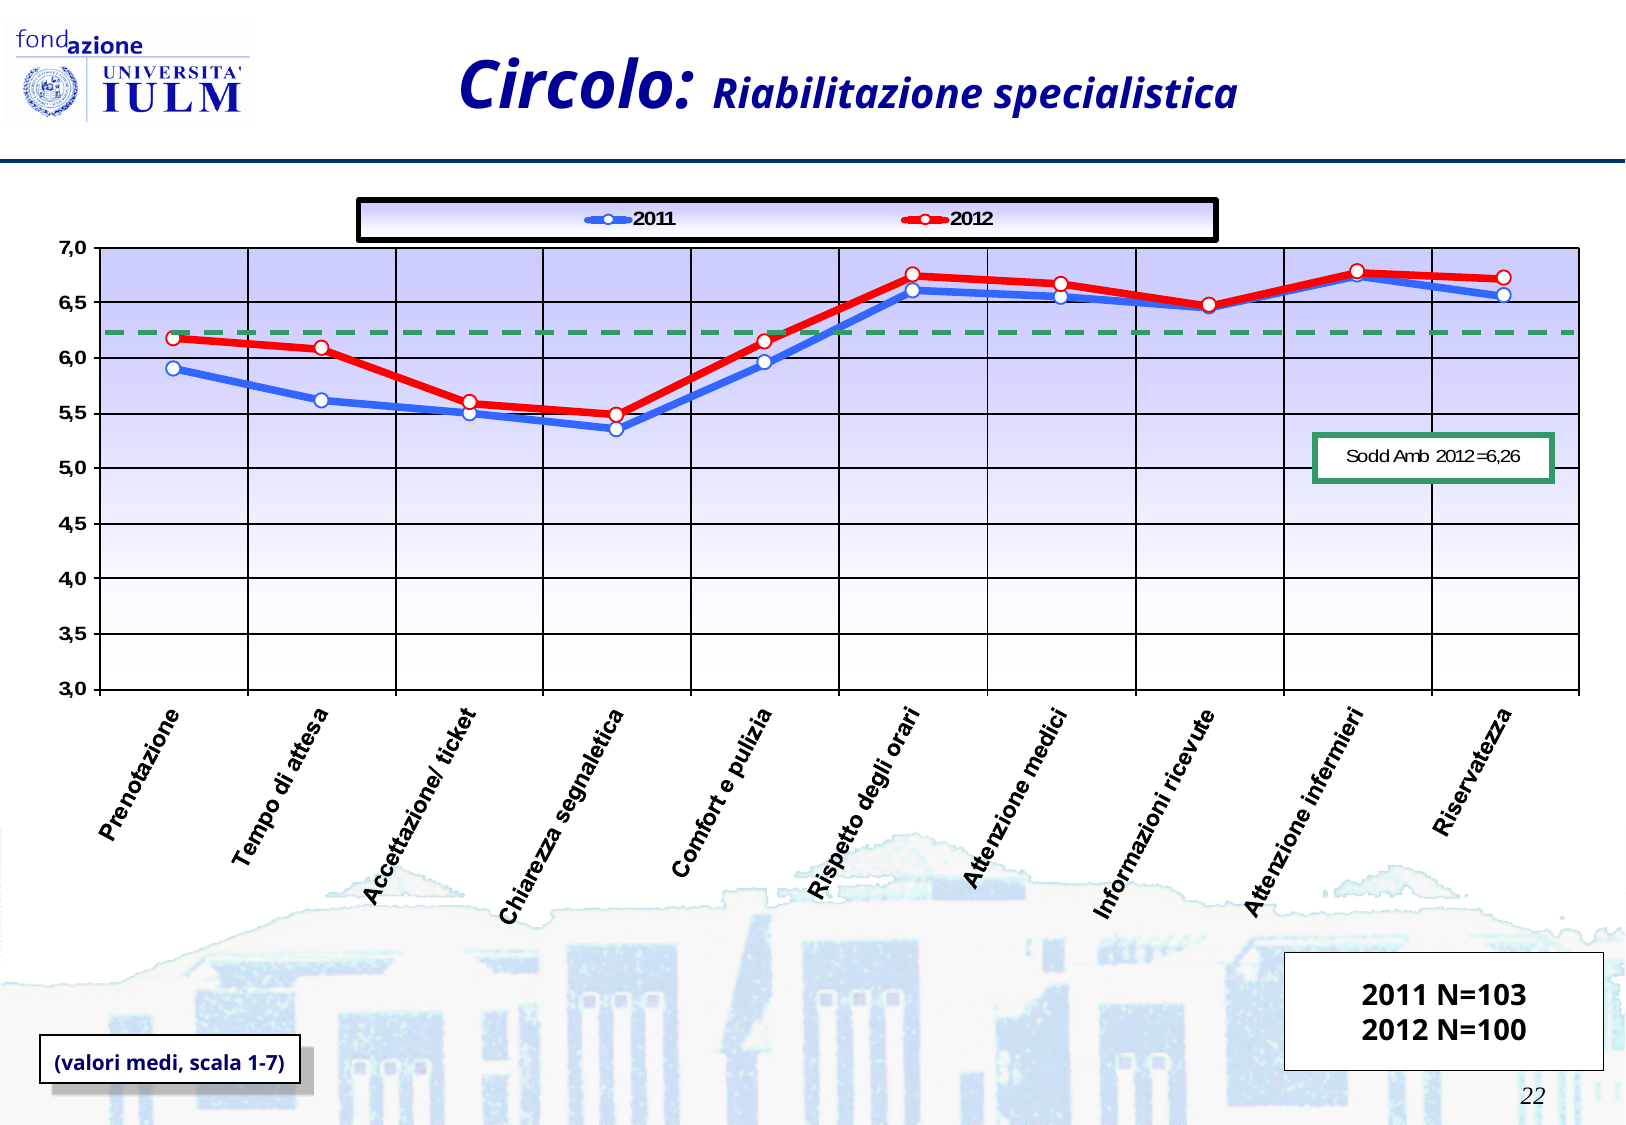

Circolo: Riabilitazione specialistica
2011 N=103
2012 N=100
(valori medi, scala 1-7)